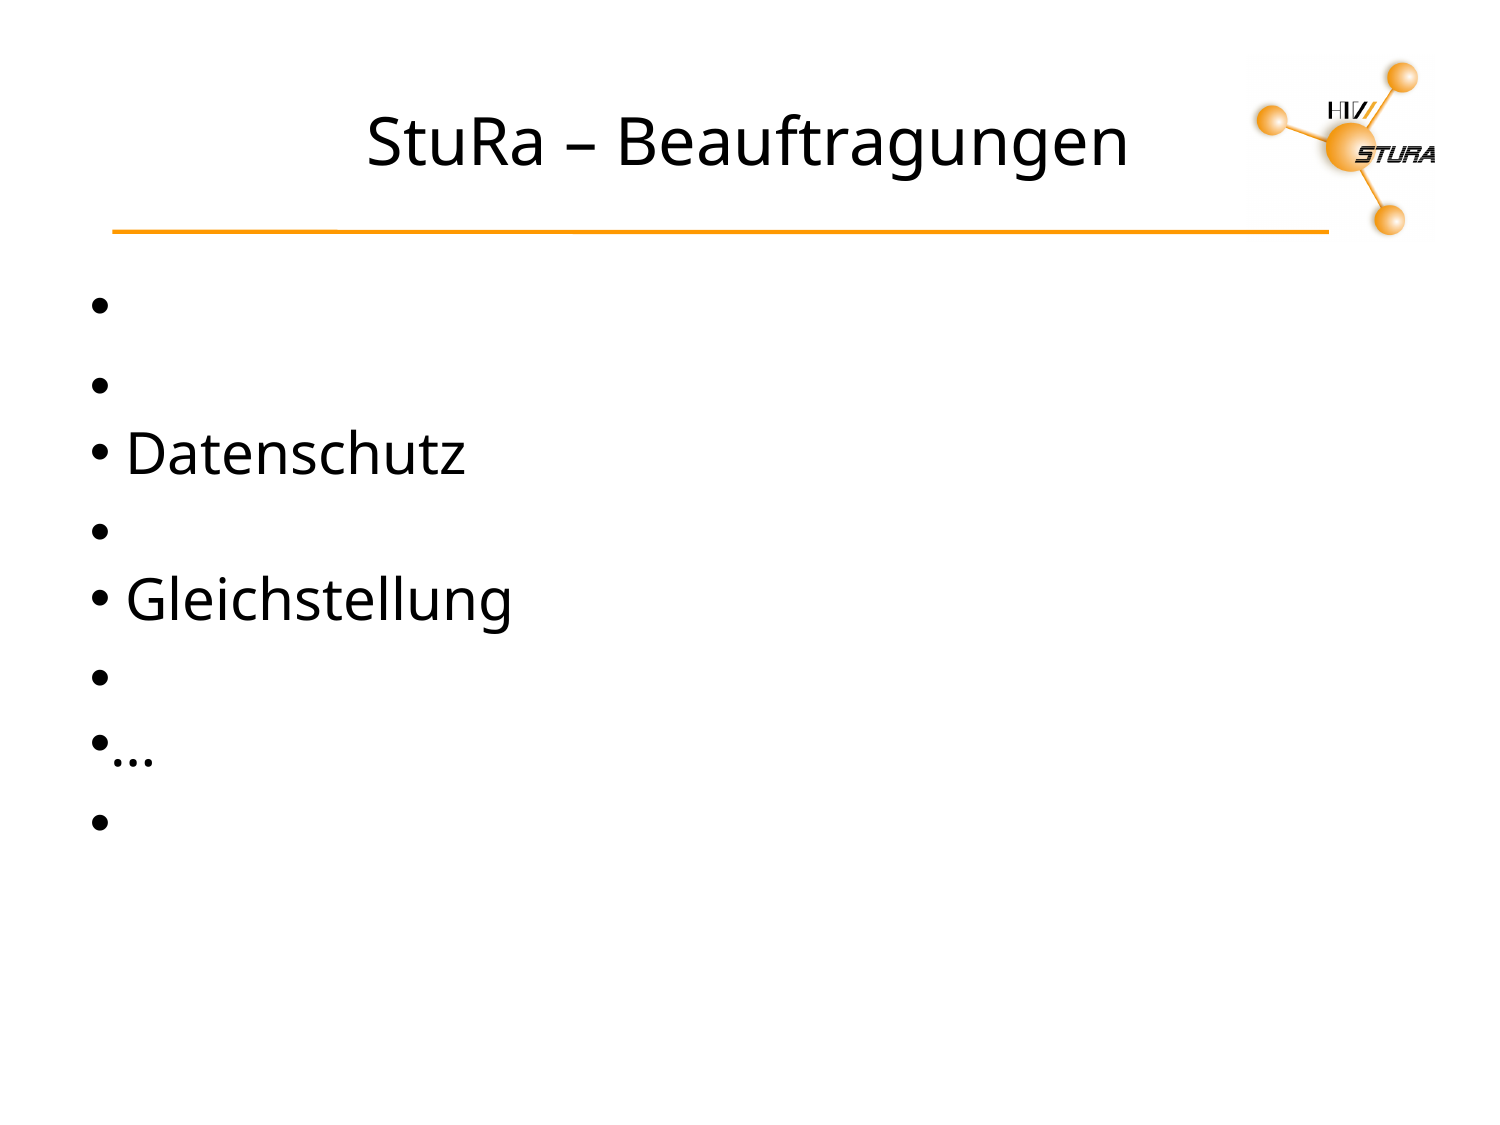

# StuRa – Beauftragungen
 Datenschutz
 Gleichstellung
…